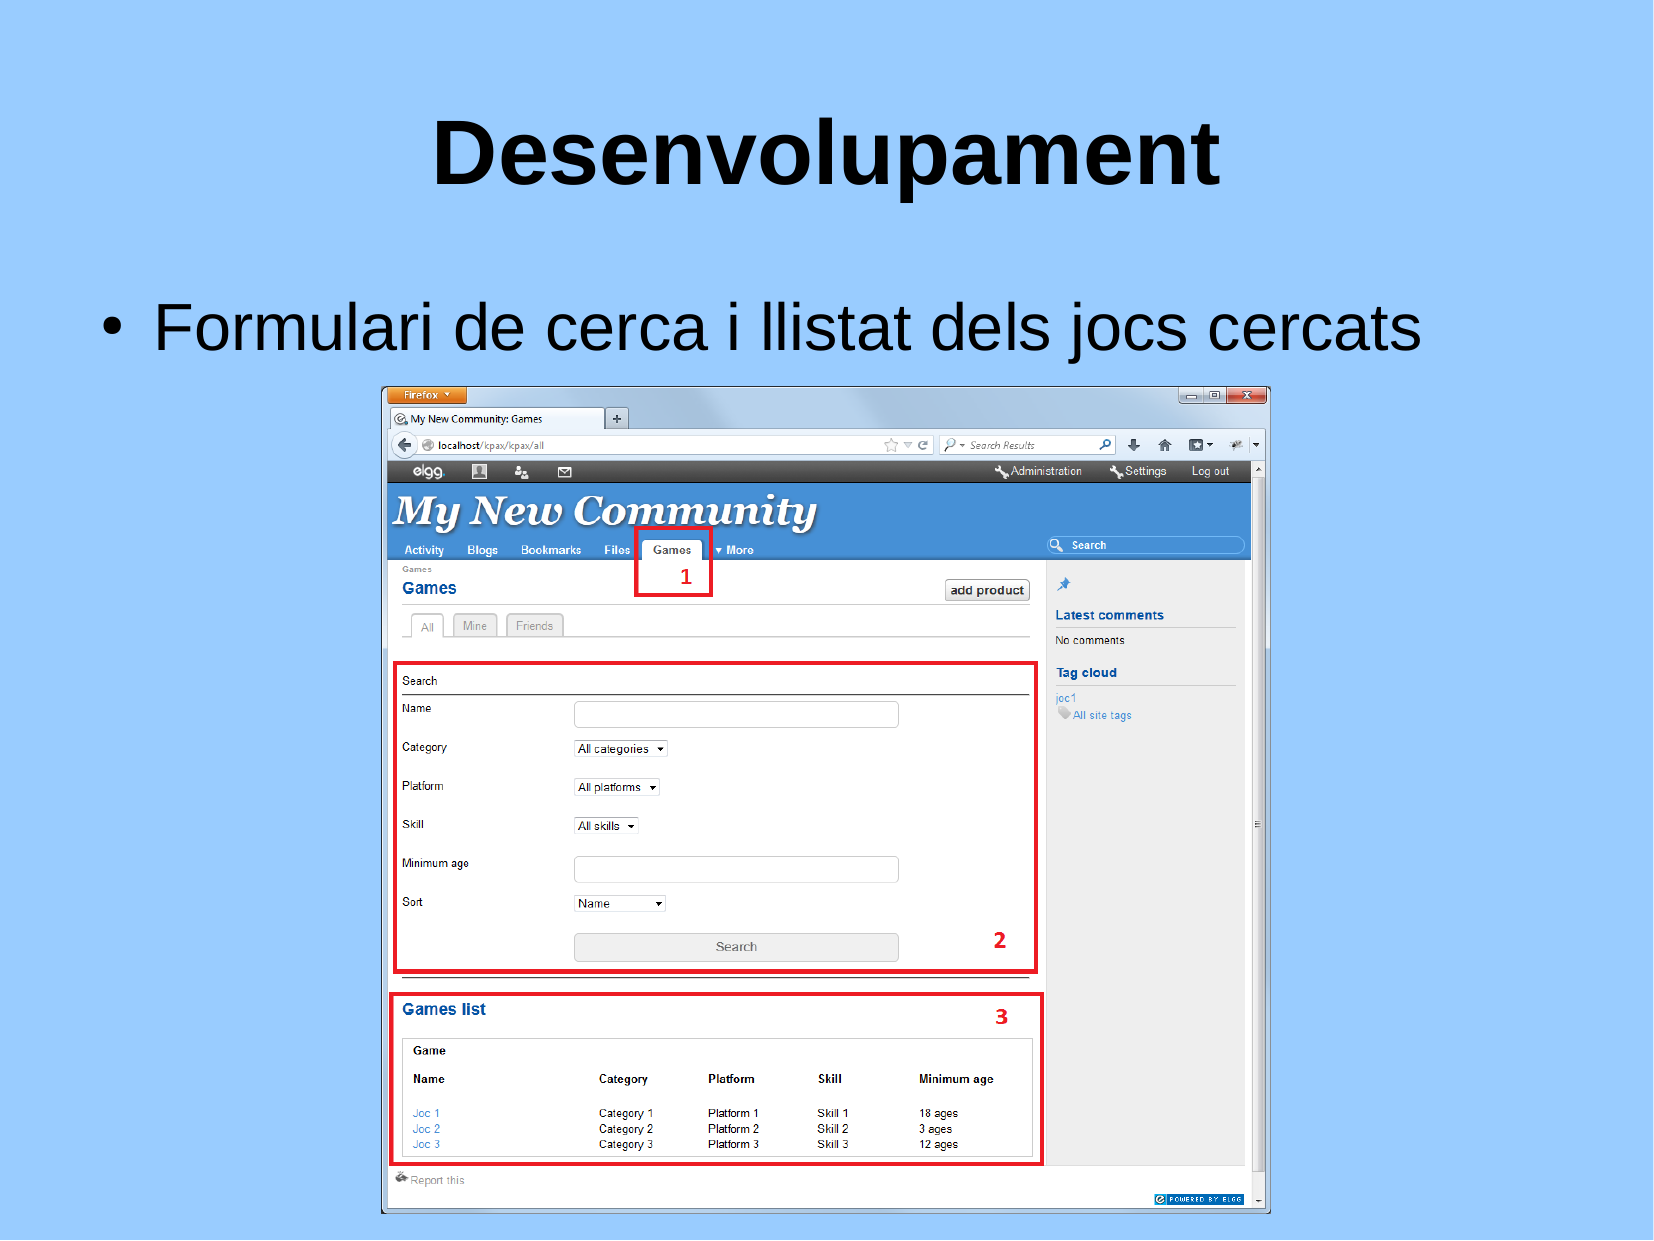

# Desenvolupament
Formulari de cerca i llistat dels jocs cercats